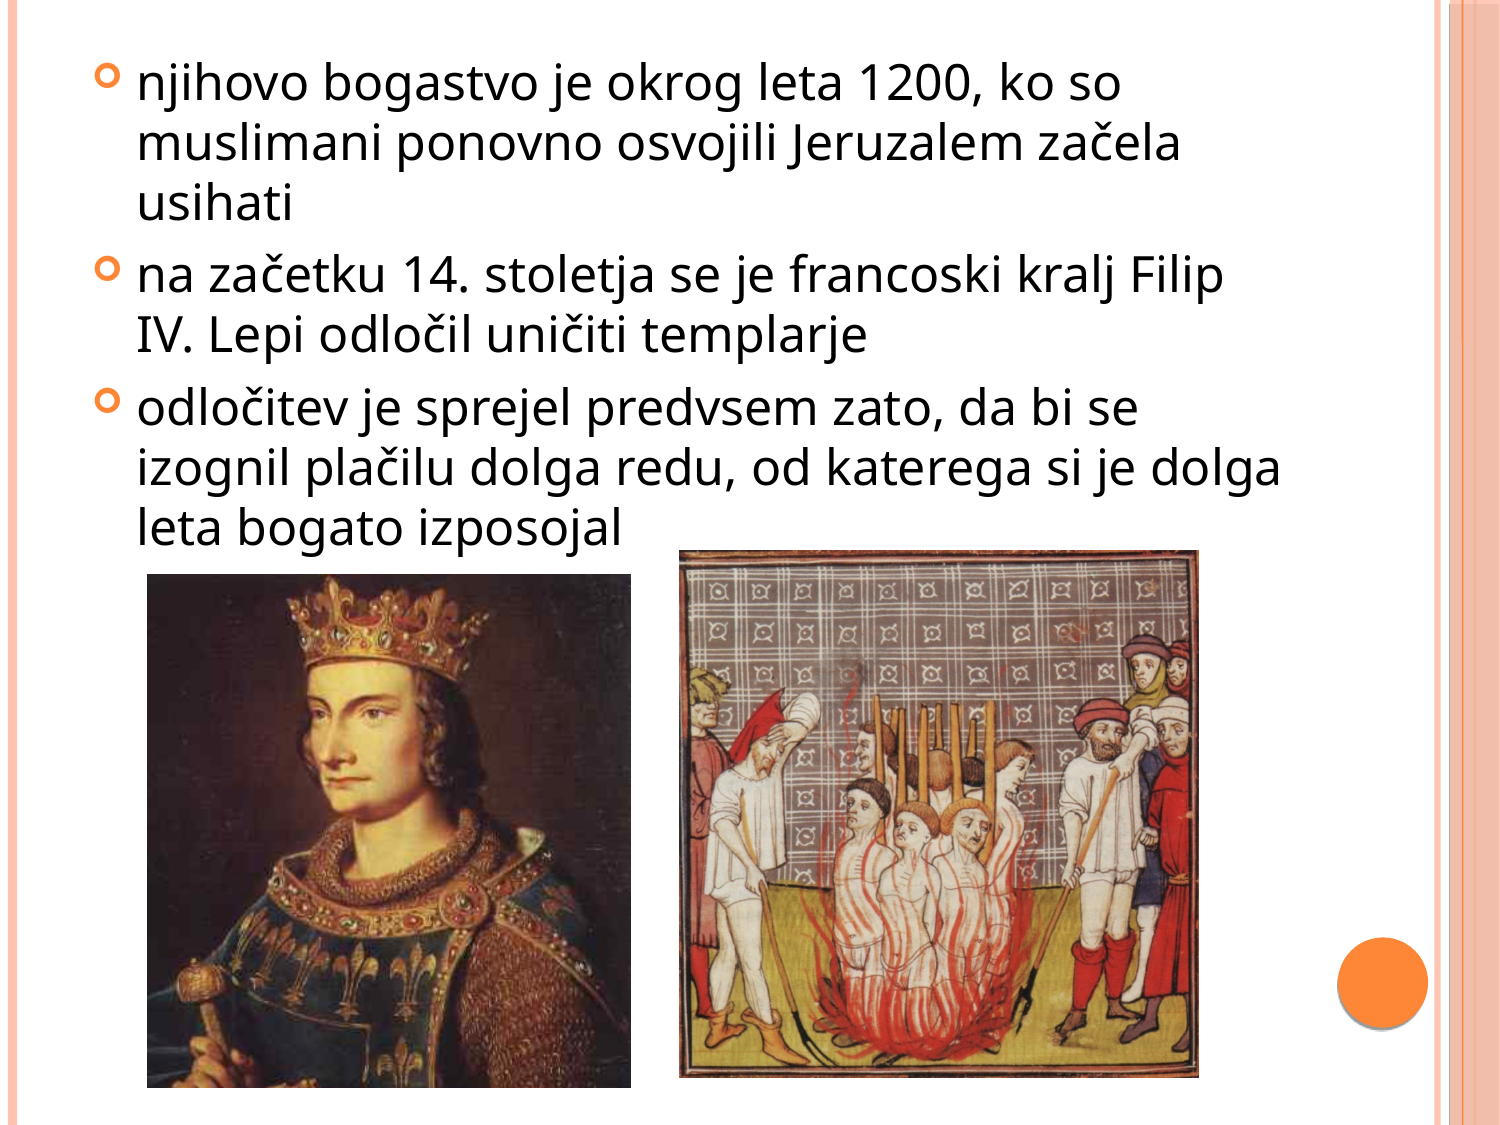

njihovo bogastvo je okrog leta 1200, ko so muslimani ponovno osvojili Jeruzalem začela usihati
na začetku 14. stoletja se je francoski kralj Filip IV. Lepi odločil uničiti templarje
odločitev je sprejel predvsem zato, da bi se izognil plačilu dolga redu, od katerega si je dolga leta bogato izposojal
#